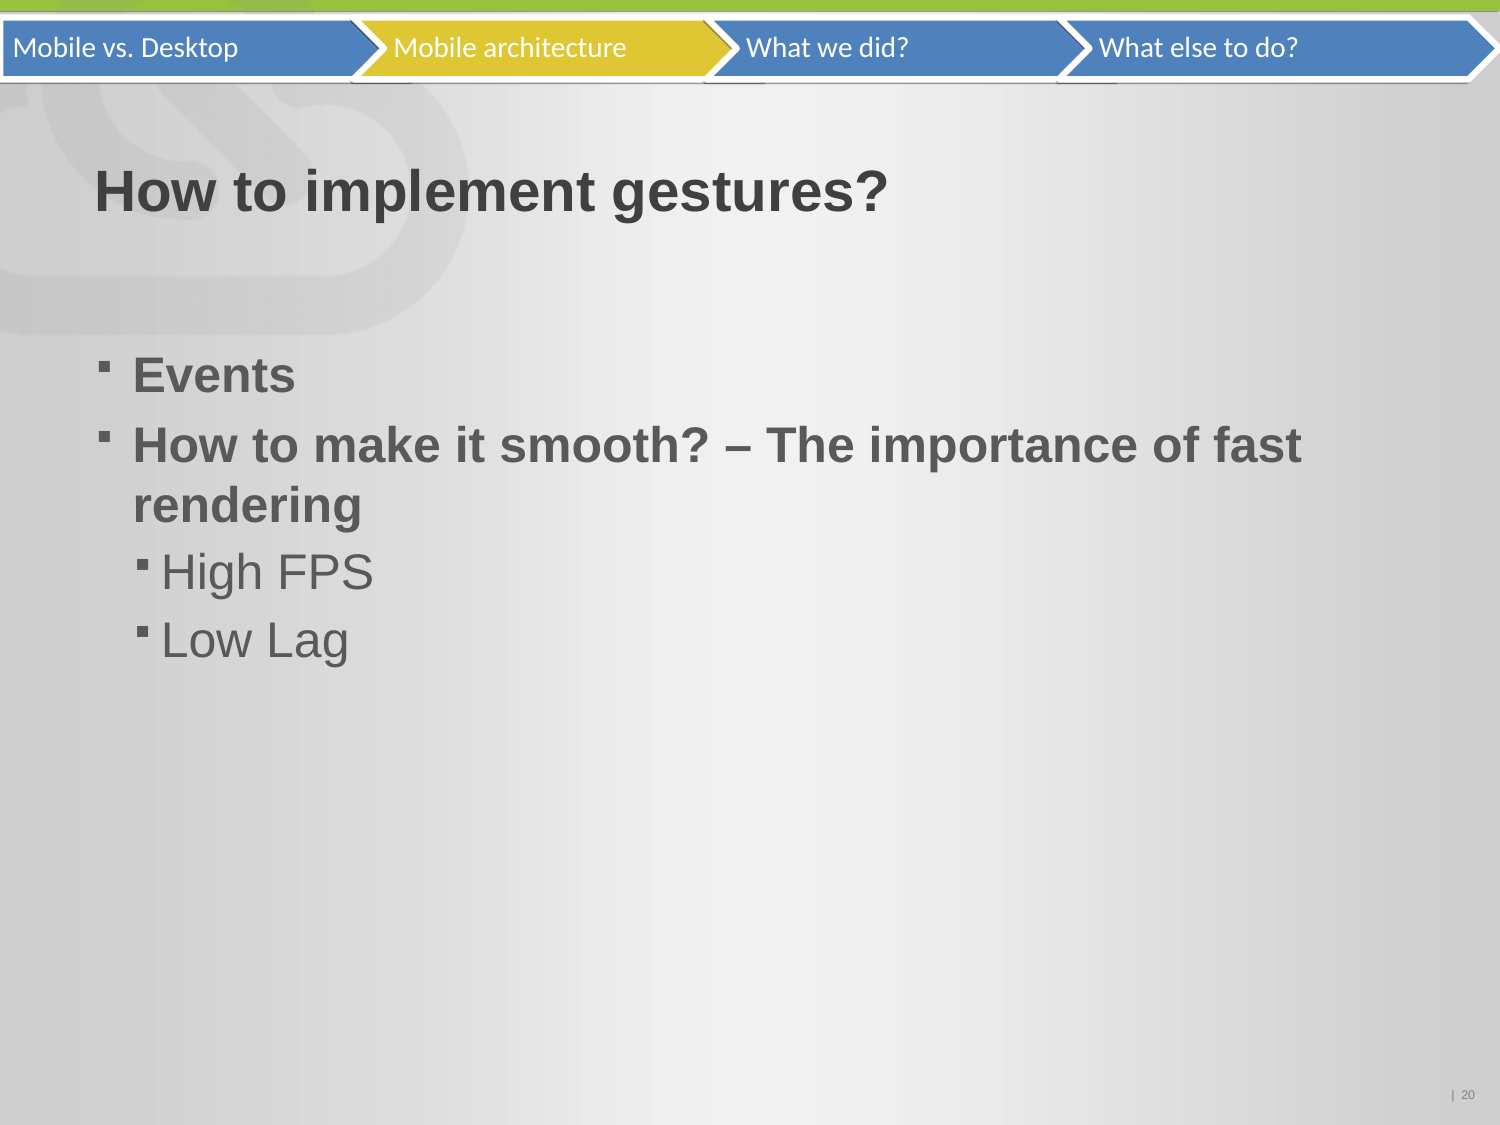

Mobile vs. Desktop
Mobile architecture
What we did?
What else to do?
# How to implement gestures?
Events
How to make it smooth? – The importance of fast rendering
High FPS
Low Lag